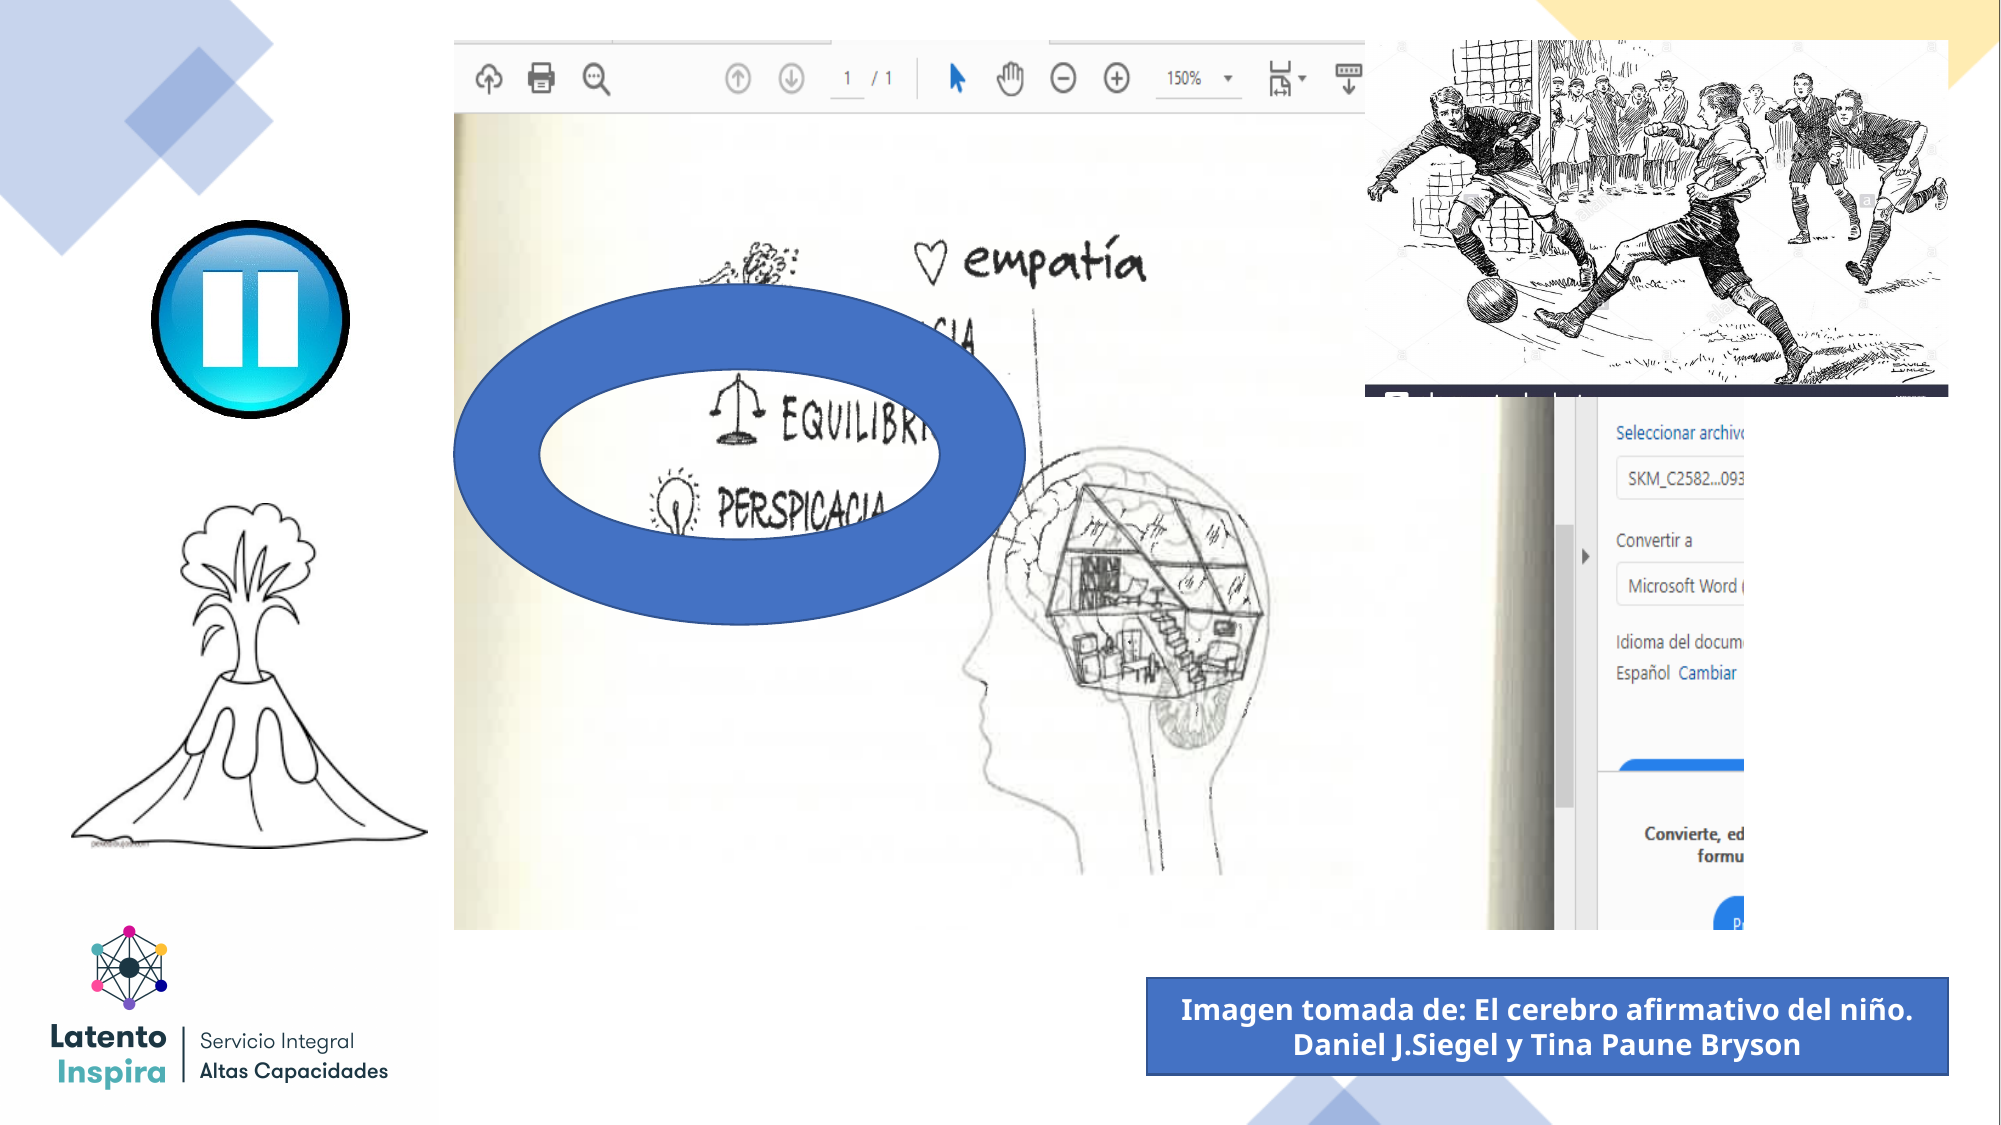

Imagen tomada de: El cerebro afirmativo del niño. Daniel J.Siegel y Tina Paune Bryson